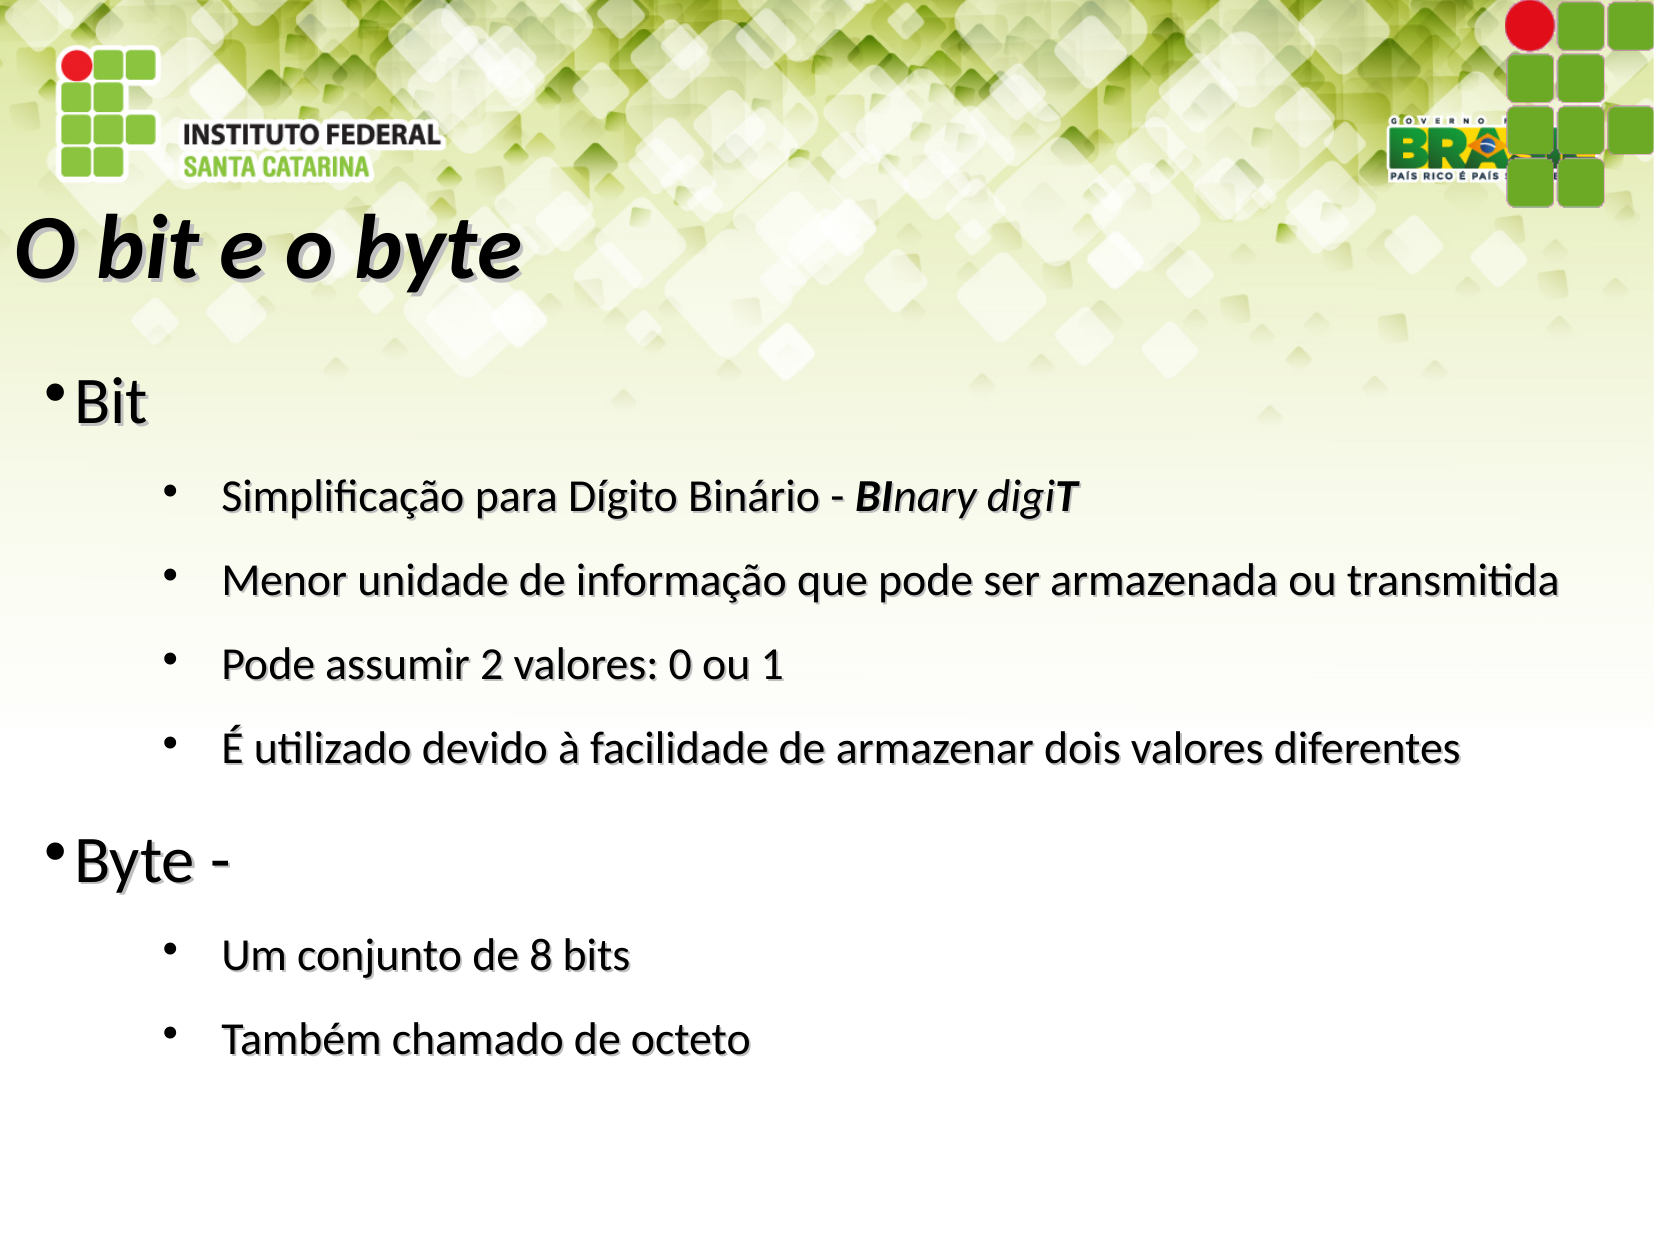

O bit e o byte
Bit
Simplificação para Dígito Binário - BInary digiT
Menor unidade de informação que pode ser armazenada ou transmitida
Pode assumir 2 valores: 0 ou 1
É utilizado devido à facilidade de armazenar dois valores diferentes
Byte -
Um conjunto de 8 bits
Também chamado de octeto